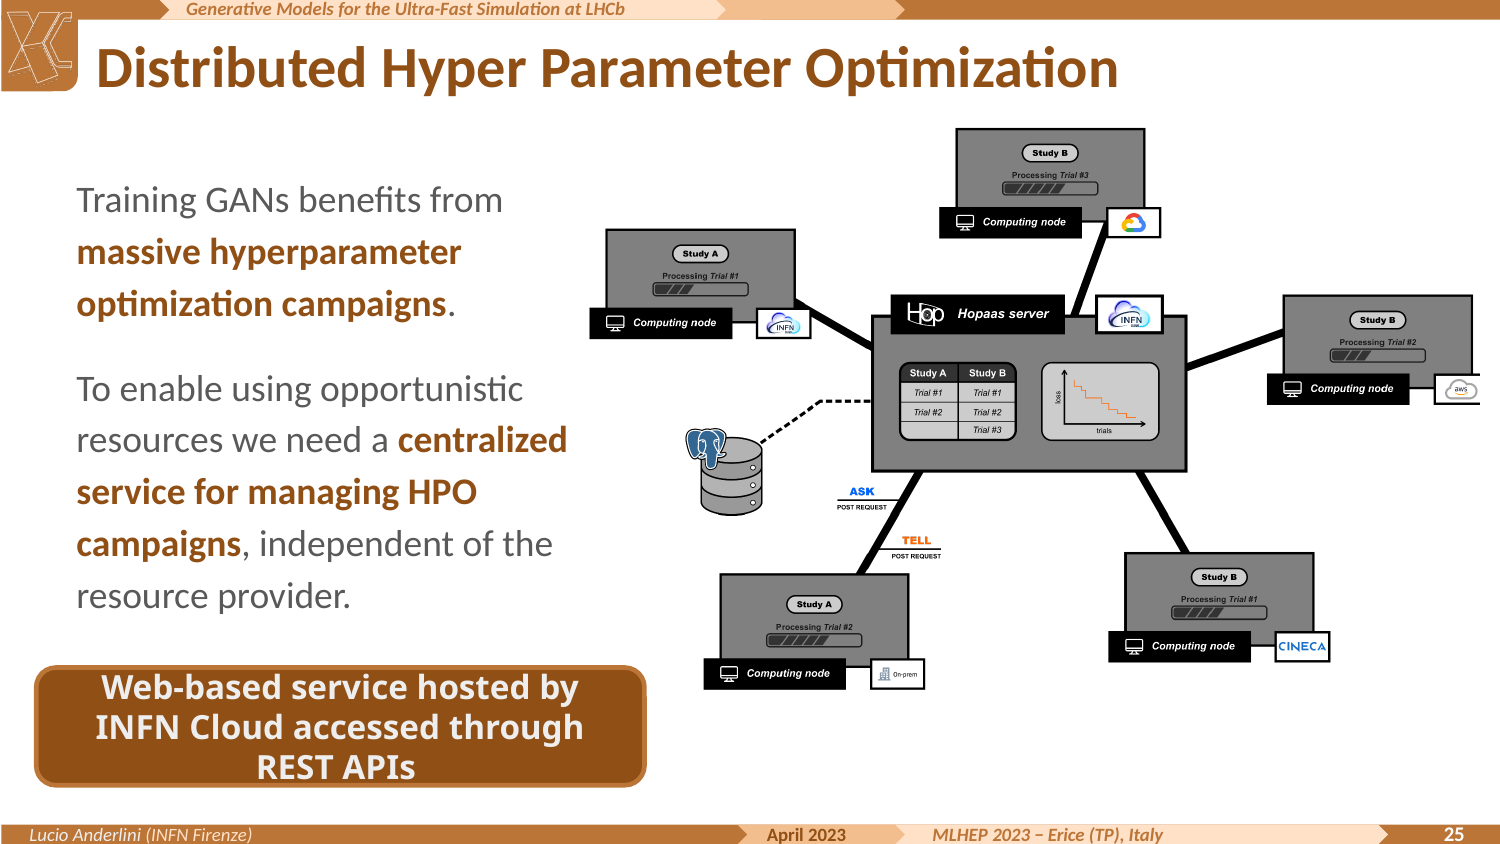

Distributed Hyper Parameter Optimization
# Training GANs benefits from massive hyperparameter optimization campaigns.
To enable using opportunistic resources we need a centralized service for managing HPO campaigns, independent of the resource provider.
Web-based service hosted by INFN Cloud accessed through REST APIs